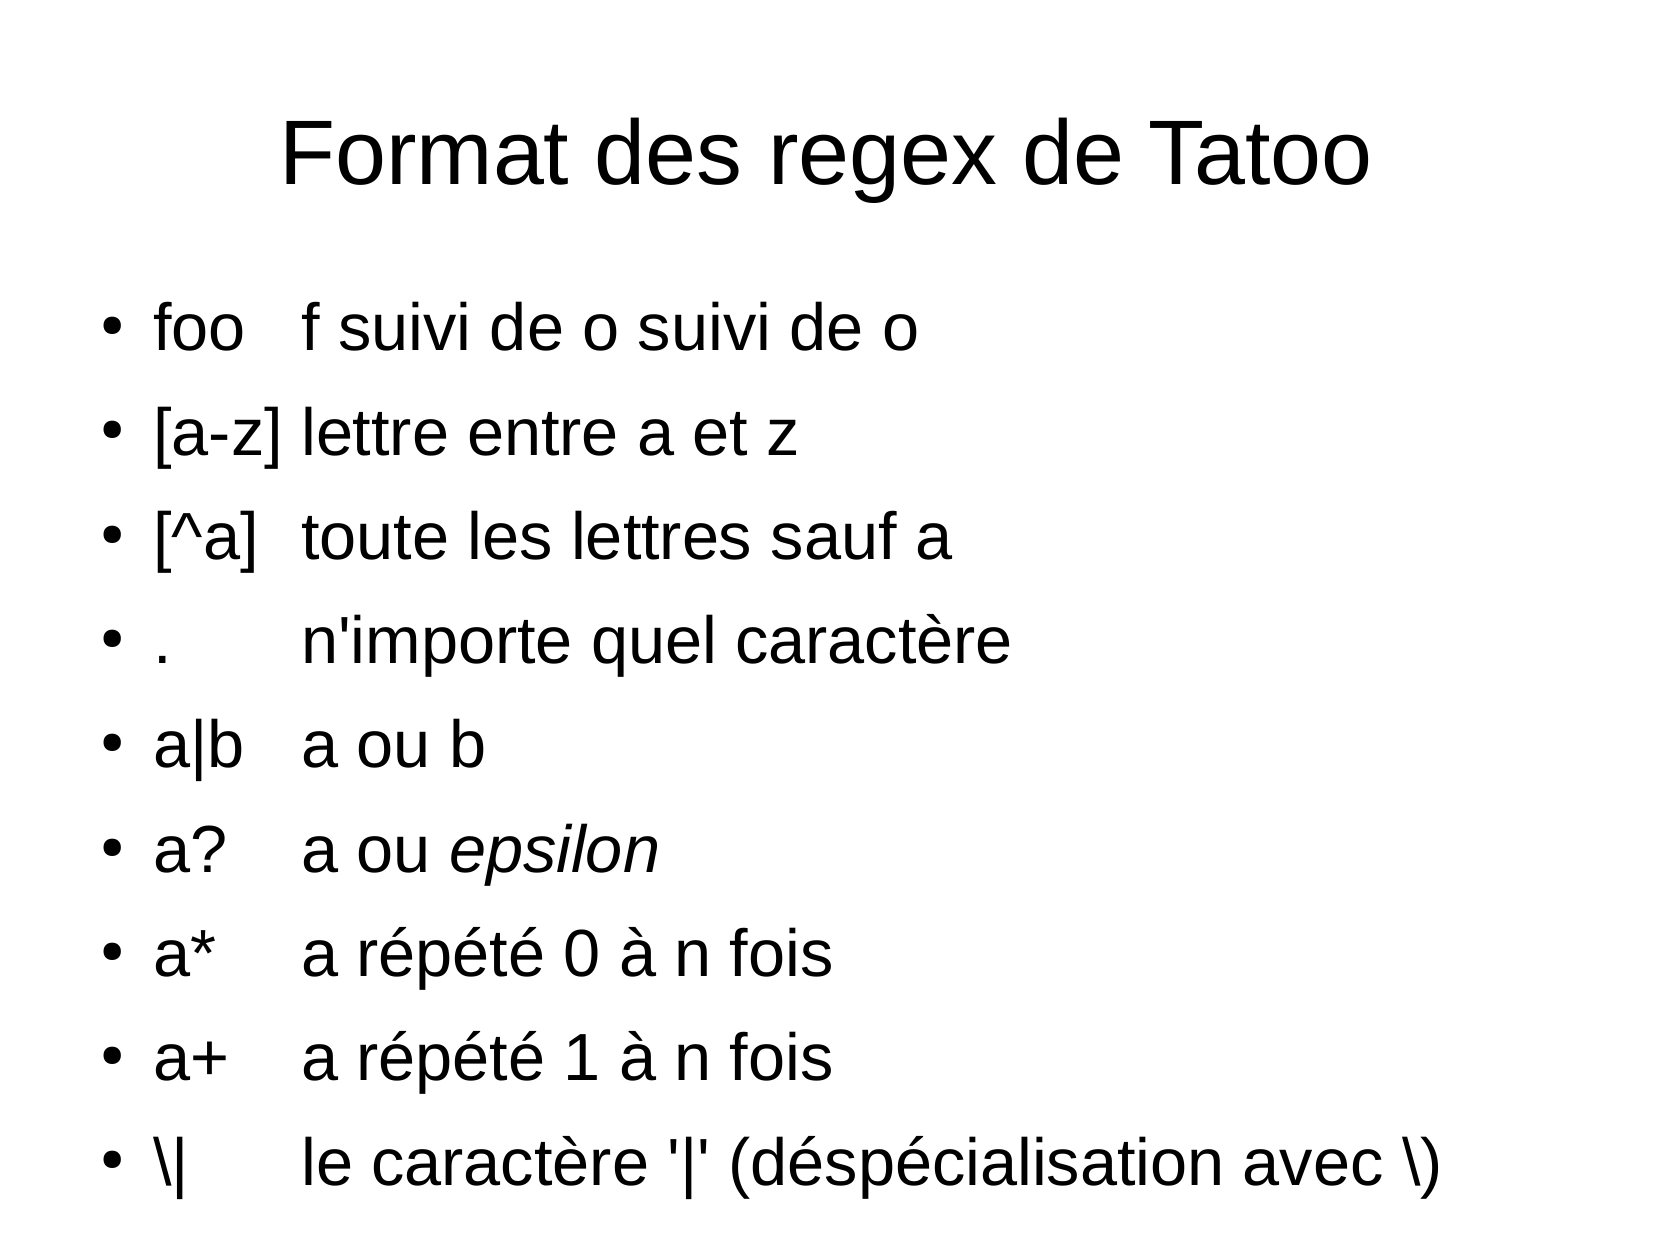

# Format des regex de Tatoo
foo	f suivi de o suivi de o
[a-z]	lettre entre a et z
[^a]	toute les lettres sauf a
.		n'importe quel caractère
a|b	a ou b
a?	a ou epsilon
a*		a répété 0 à n fois
a+	a répété 1 à n fois
\|		le caractère '|' (déspécialisation avec \)